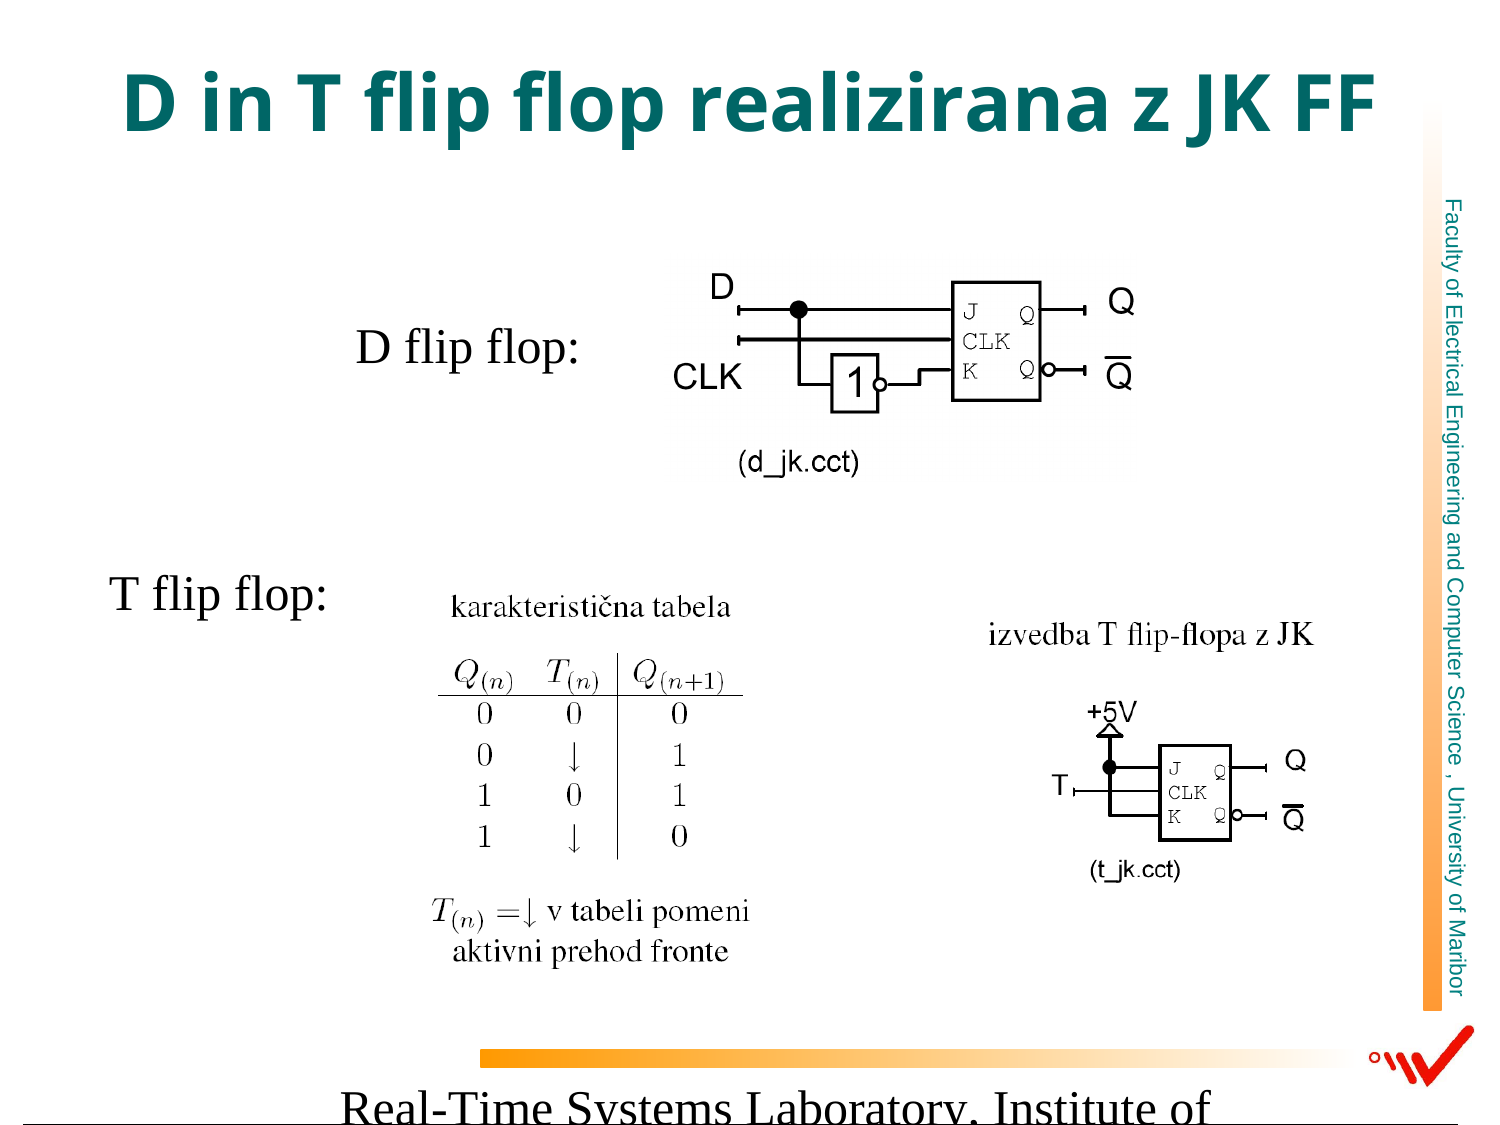

# D in T flip flop realizirana z JK FF
D flip flop:
T flip flop: